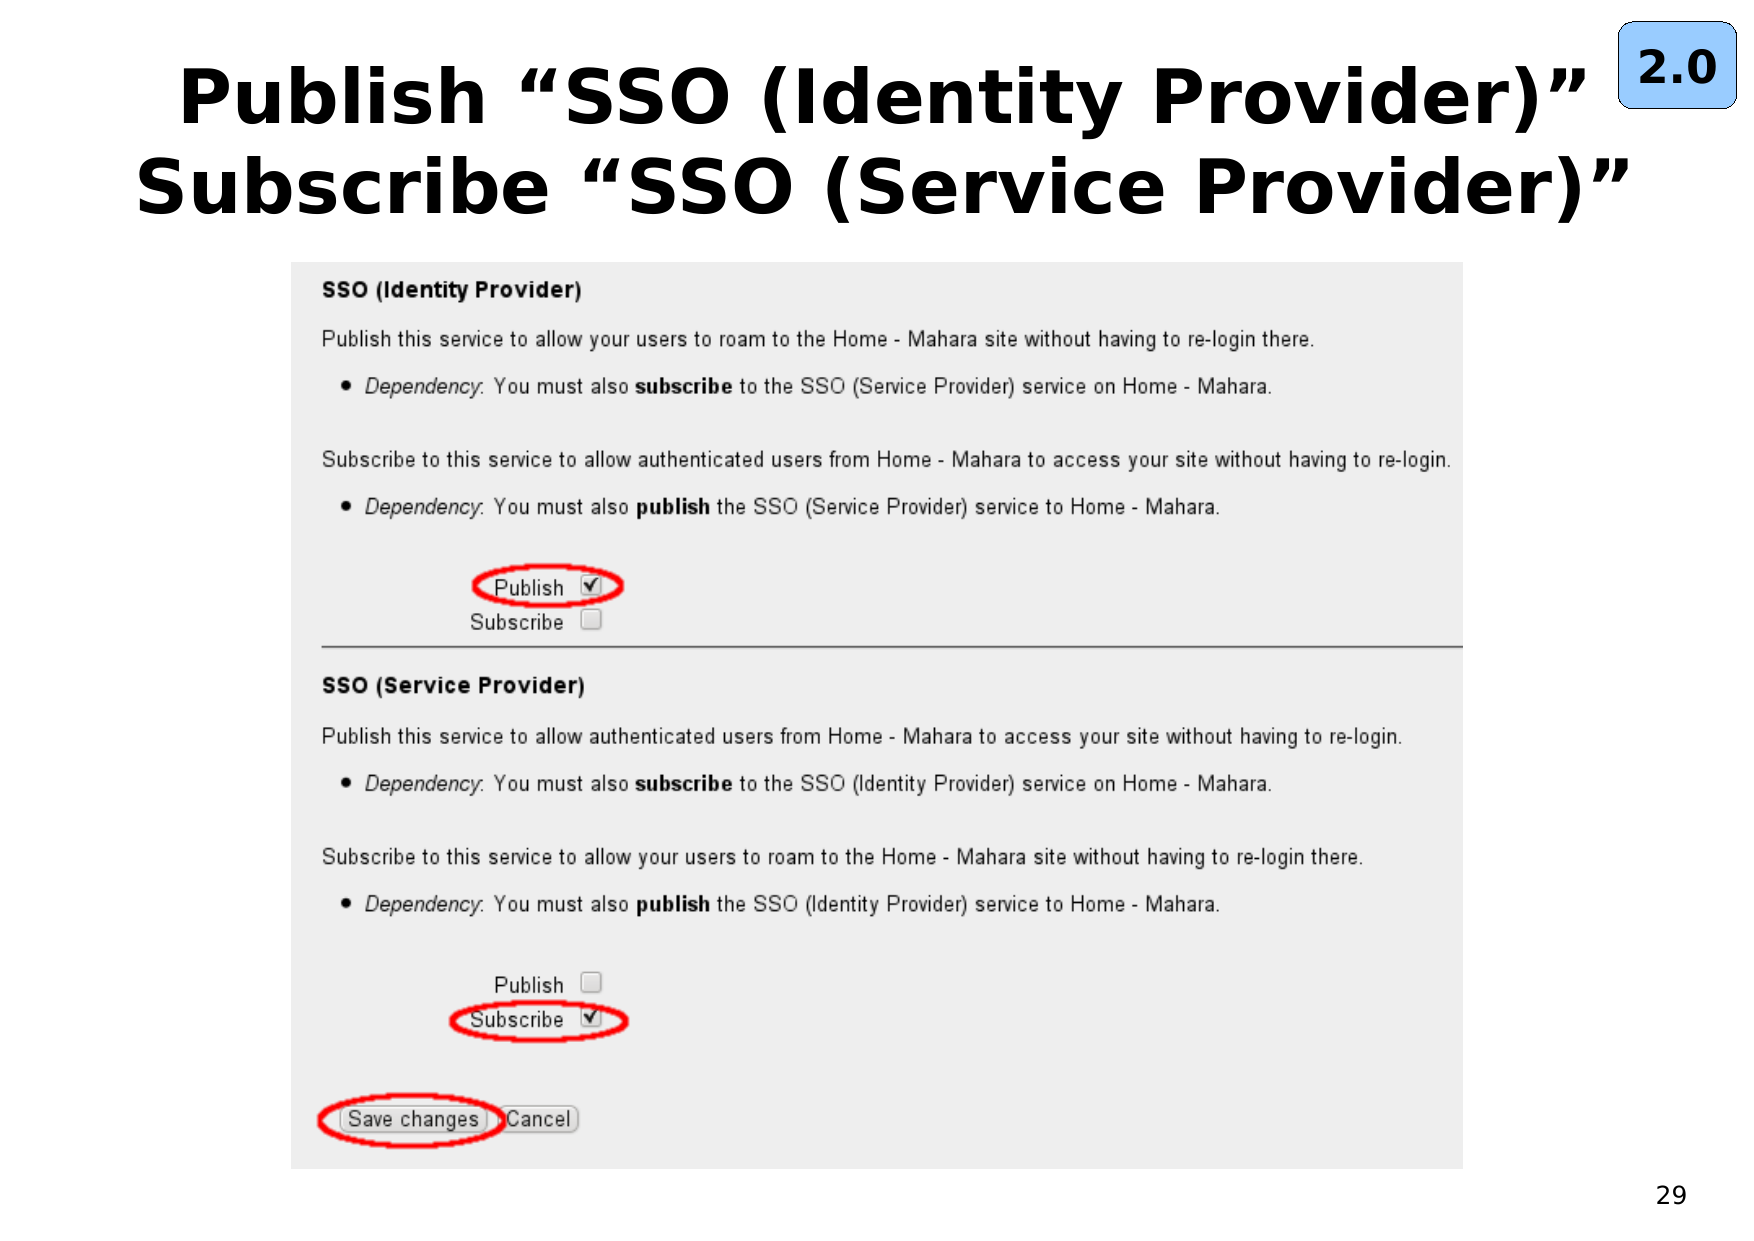

2.0
# Publish “SSO (Identity Provider)” Subscribe “SSO (Service Provider)”
29